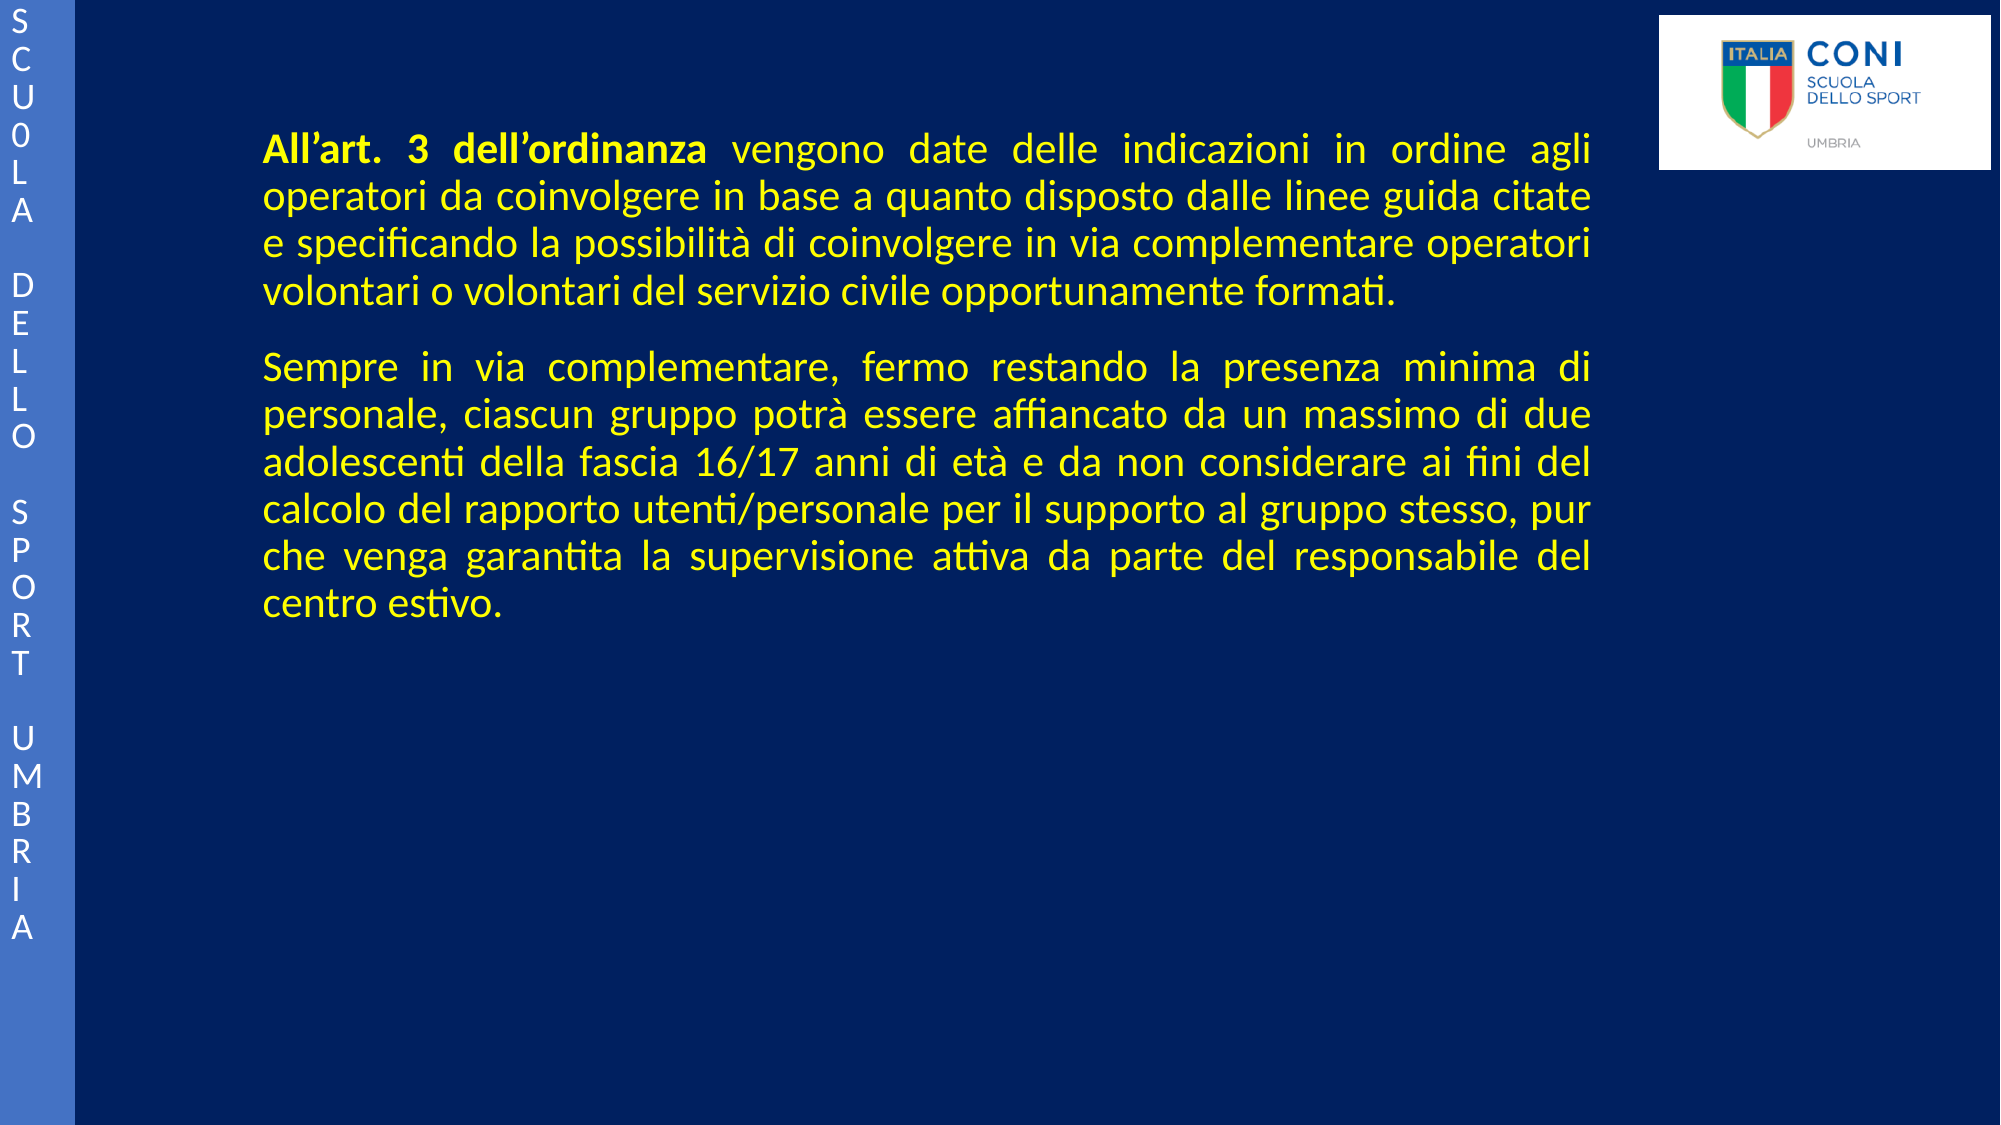

| S C U  0 L A D E L L O S P O R T U M B R I A |
| --- |
# All’art. 3 dell’ordinanza vengono date delle indicazioni in ordine agli operatori da coinvolgere in base a quanto disposto dalle linee guida citate e specificando la possibilità di coinvolgere in via complementare operatori volontari o volontari del servizio civile opportunamente formati.
Sempre in via complementare, fermo restando la presenza minima di personale, ciascun gruppo potrà essere affiancato da un massimo di due adolescenti della fascia 16/17 anni di età e da non considerare ai fini del calcolo del rapporto utenti/personale per il supporto al gruppo stesso, pur che venga garantita la supervisione attiva da parte del responsabile del centro estivo.